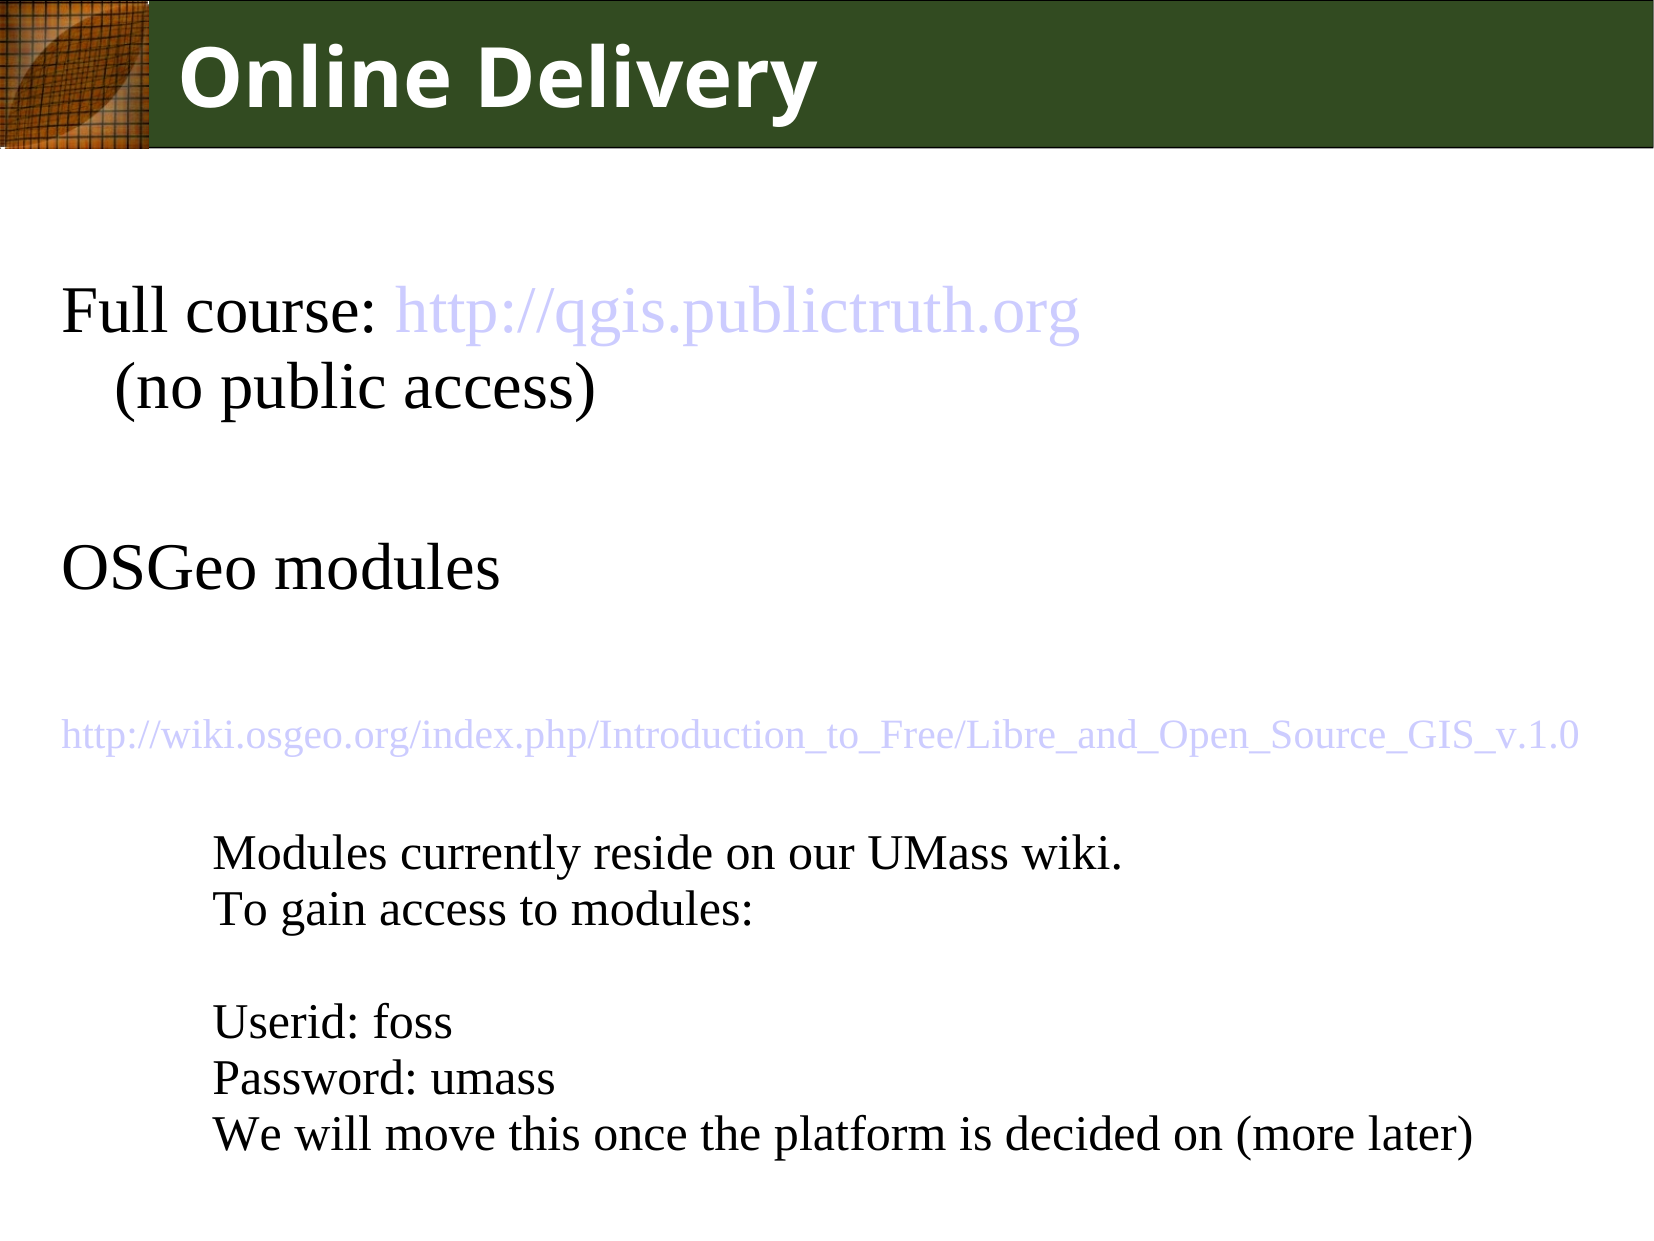

# Online Delivery
Full course: http://qgis.publictruth.org
(no public access)
OSGeo modules
http://wiki.osgeo.org/index.php/Introduction_to_Free/Libre_and_Open_Source_GIS_v.1.0
Modules currently reside on our UMass wiki.
To gain access to modules:
Userid: foss
Password: umass
We will move this once the platform is decided on (more later)